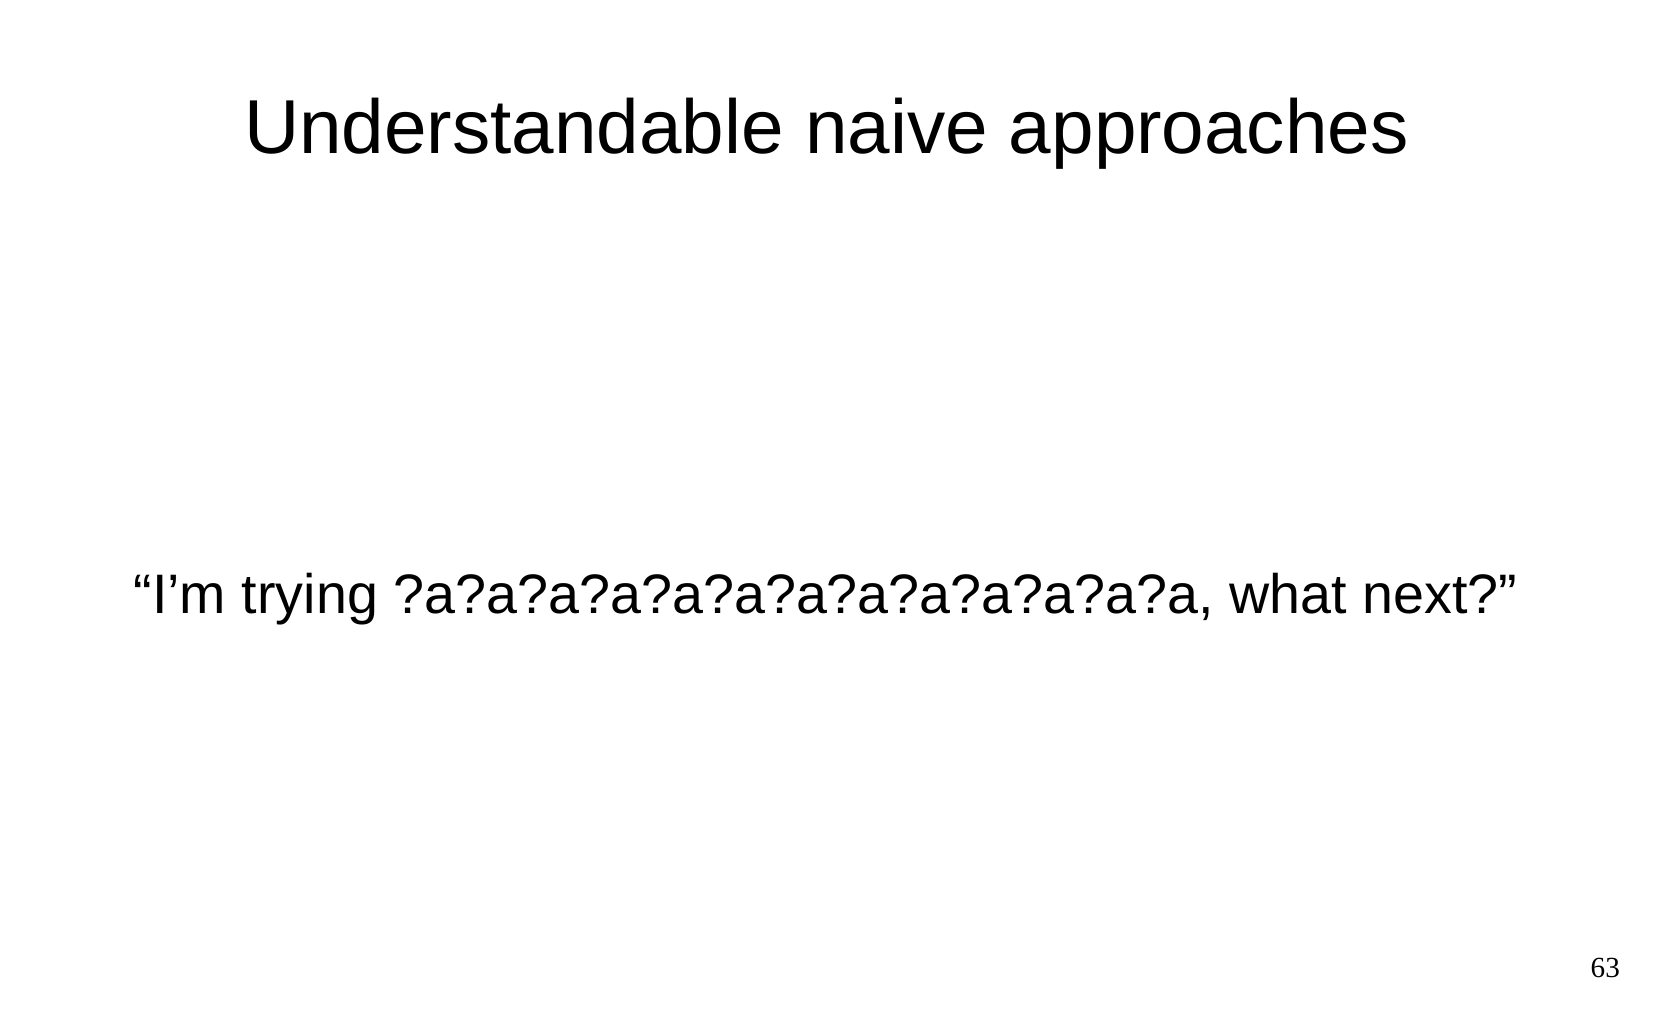

# Understandable naive approaches
“I’m trying ?a?a?a?a?a?a?a?a?a?a?a?a?a, what next?”